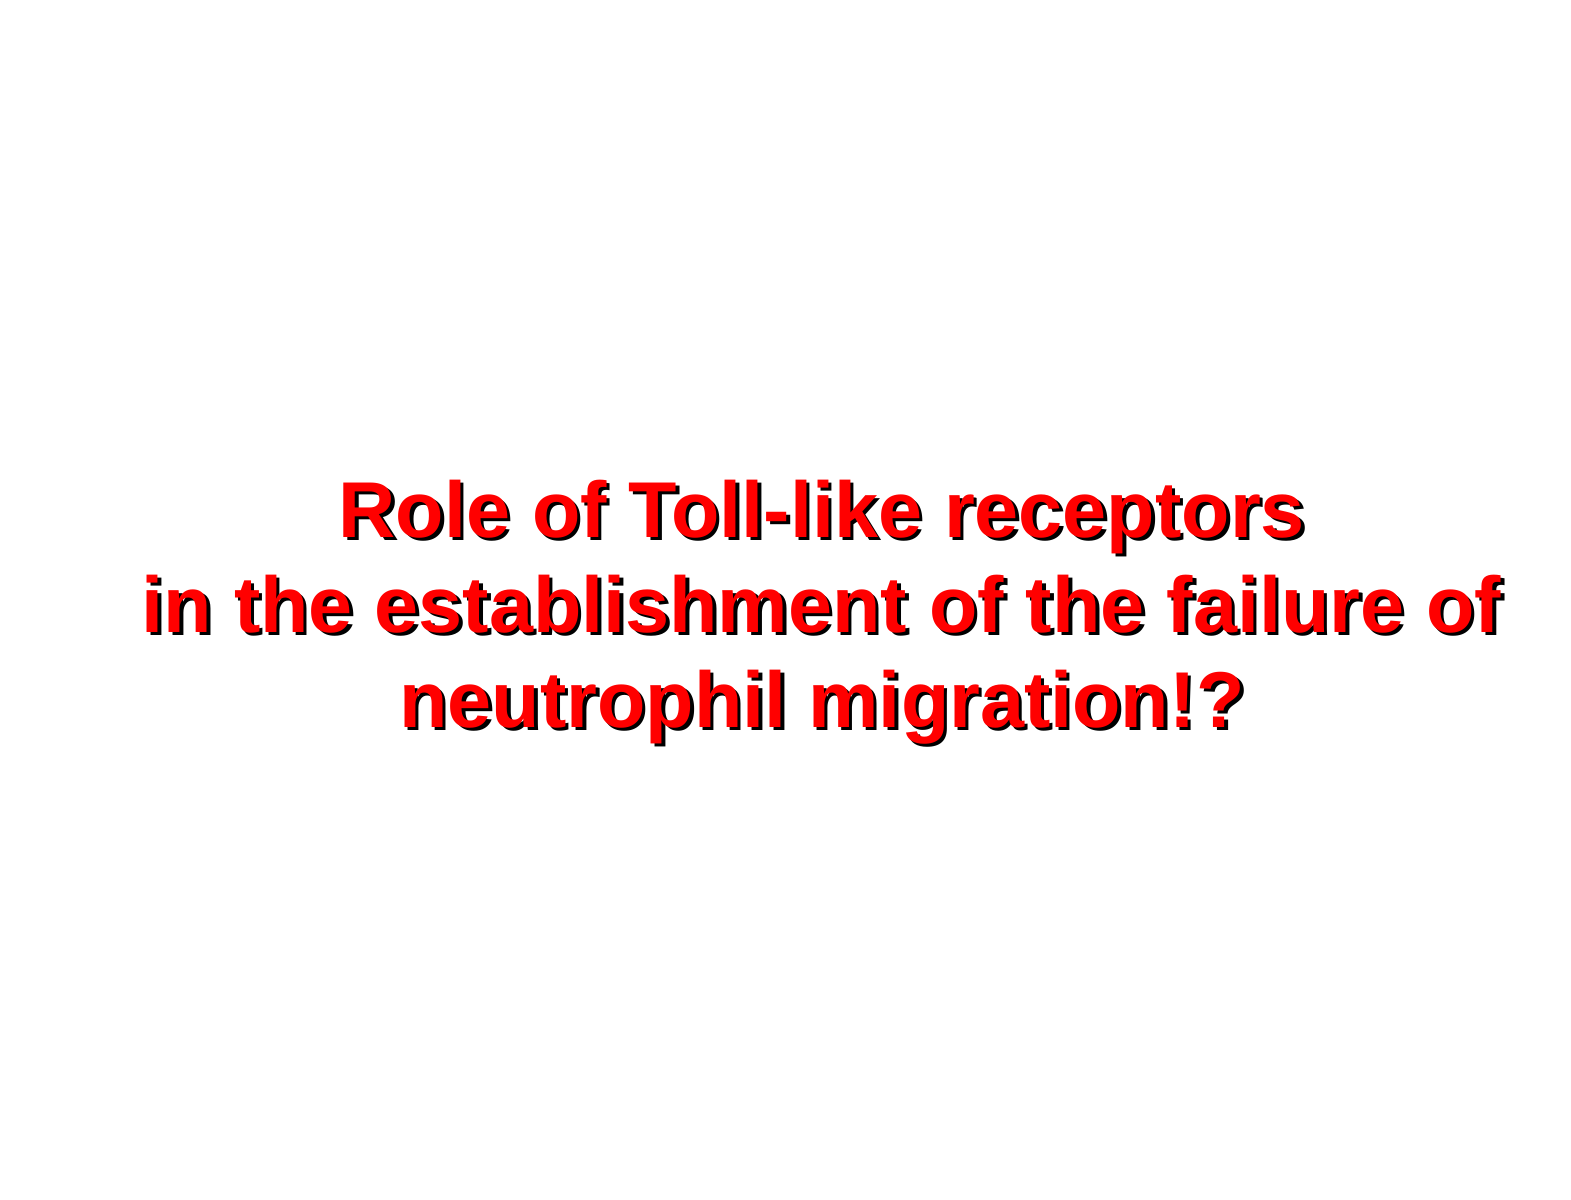

Role of Toll-like receptors
in the establishment of the failure of neutrophil migration!?